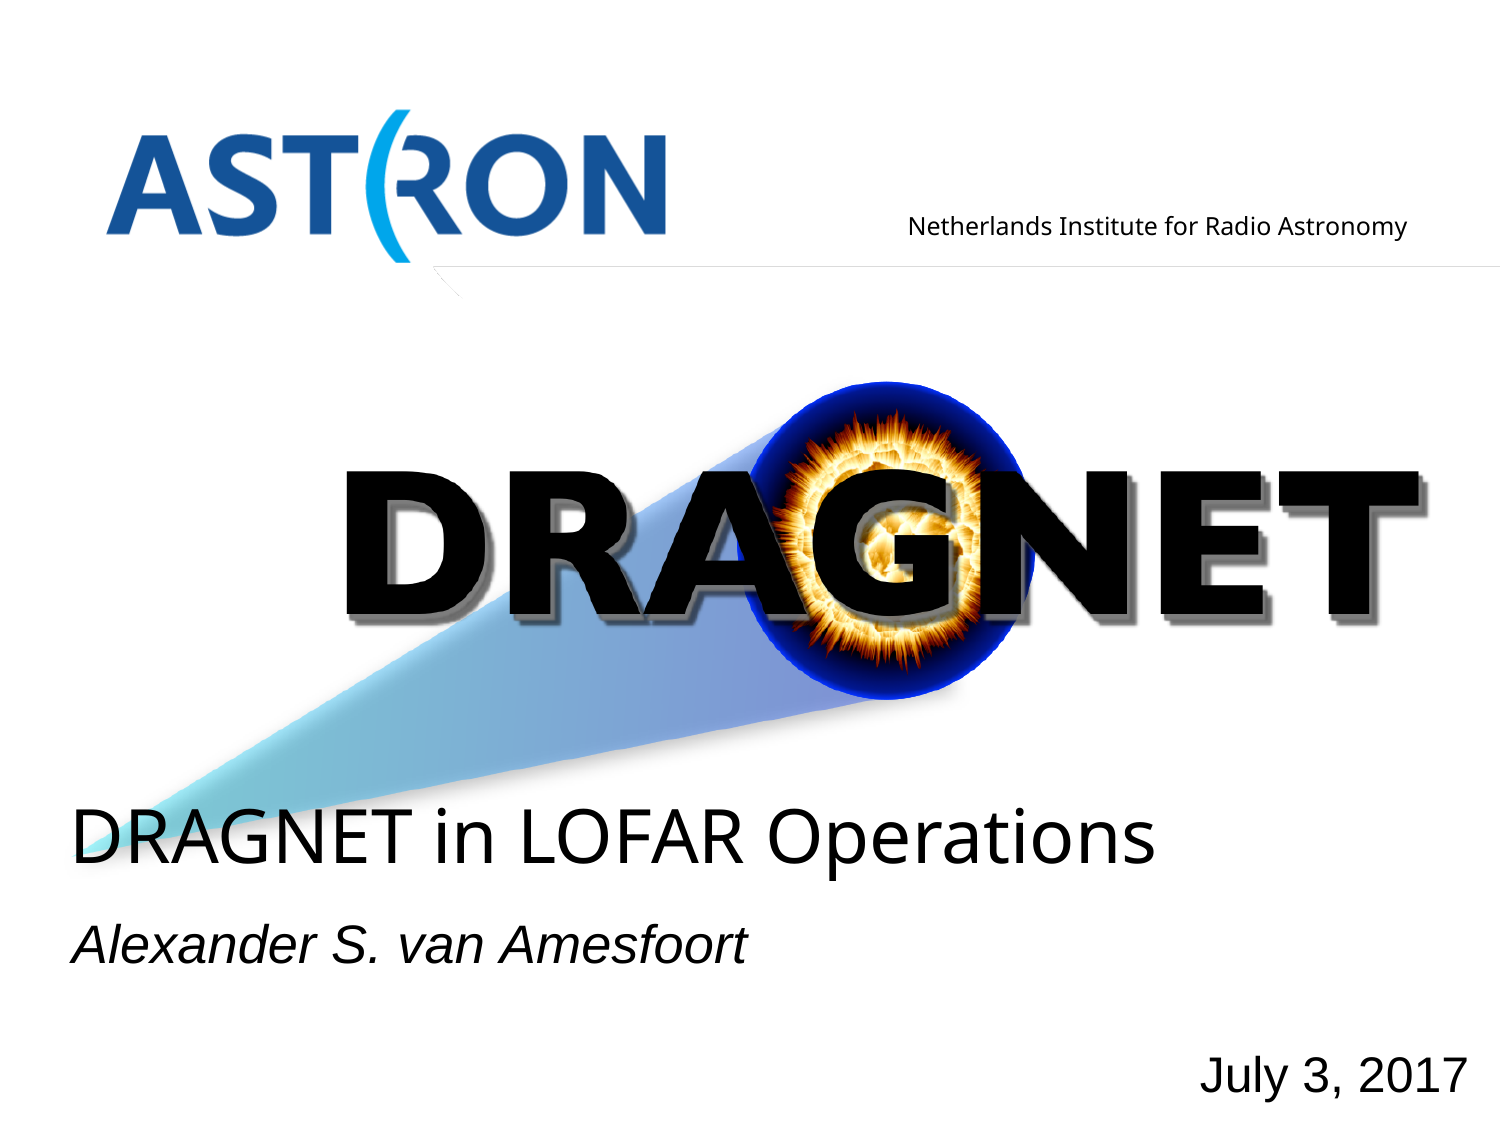

# DRAGNET in LOFAR Operations
 Alexander S. van Amesfoort
July 3, 2017
1